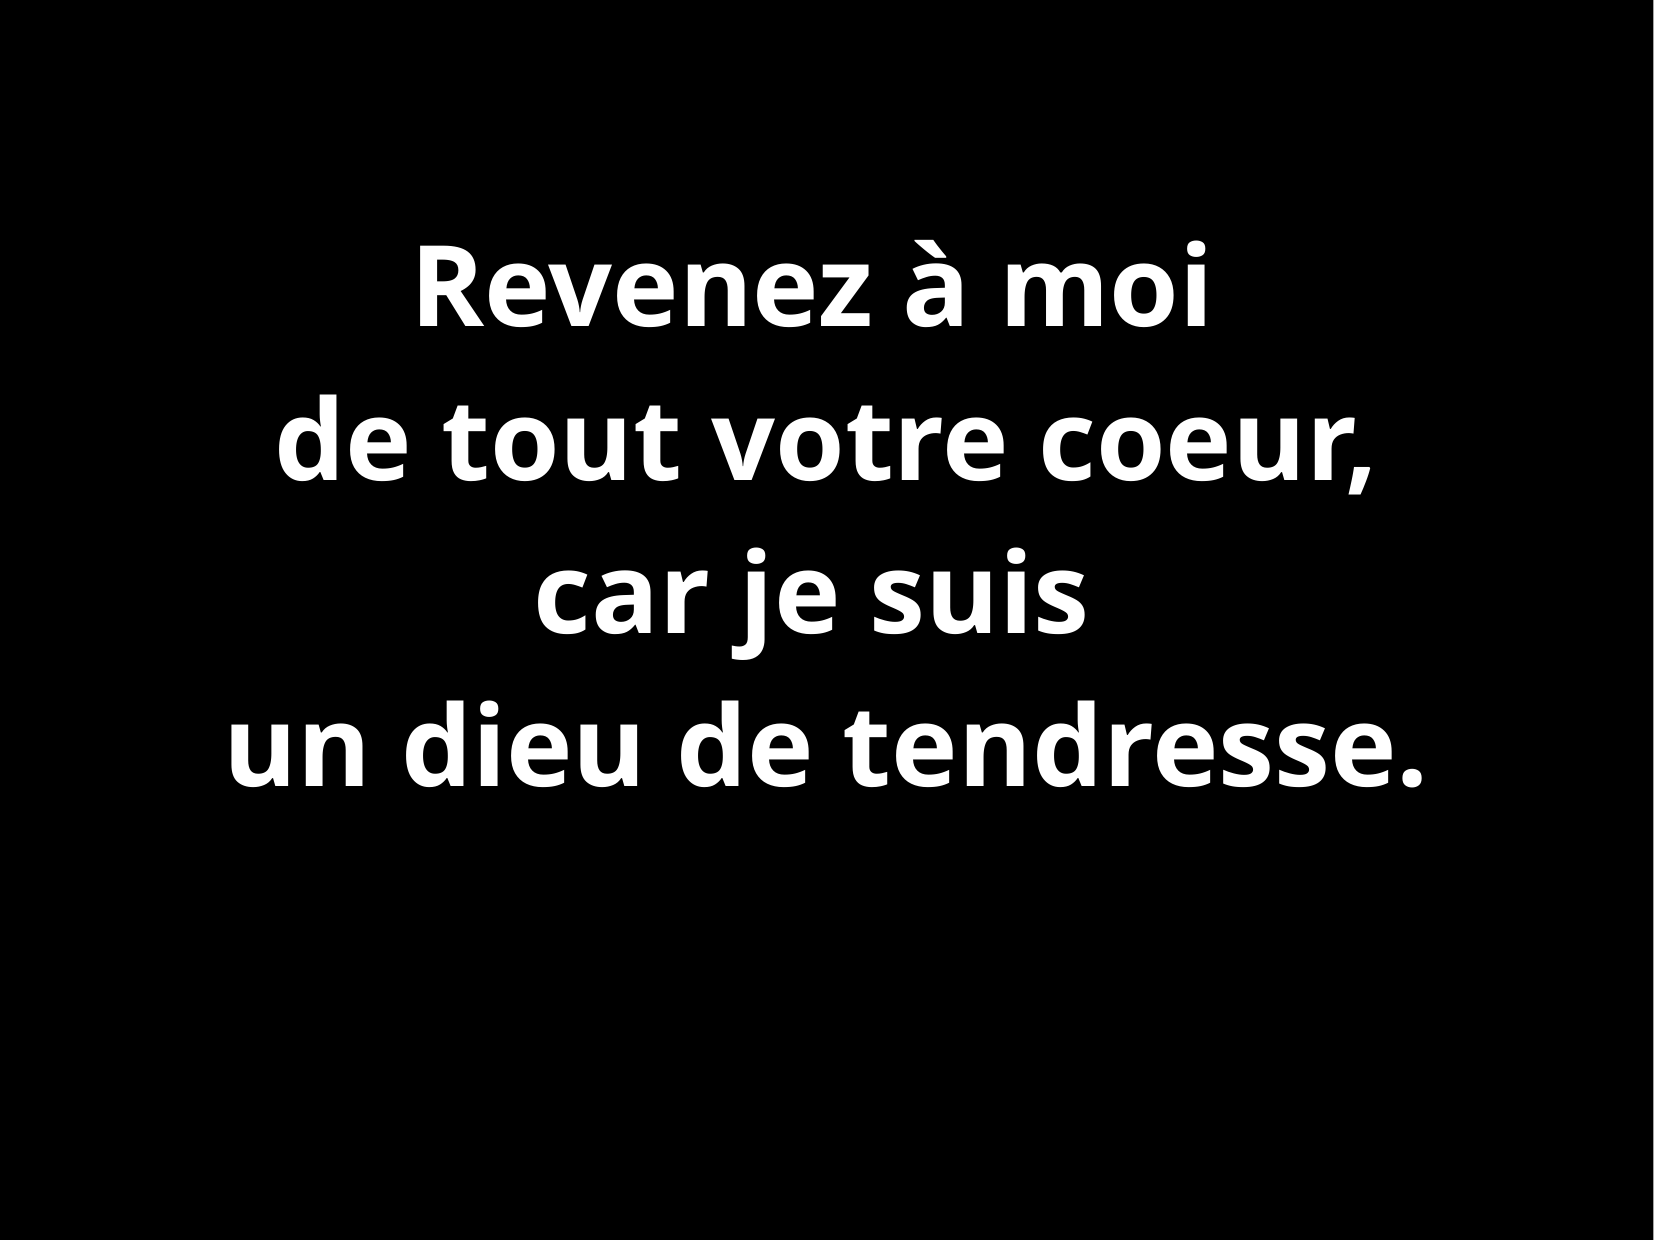

# Revenez à moi
de tout votre coeur,
car je suis
un dieu de tendresse.